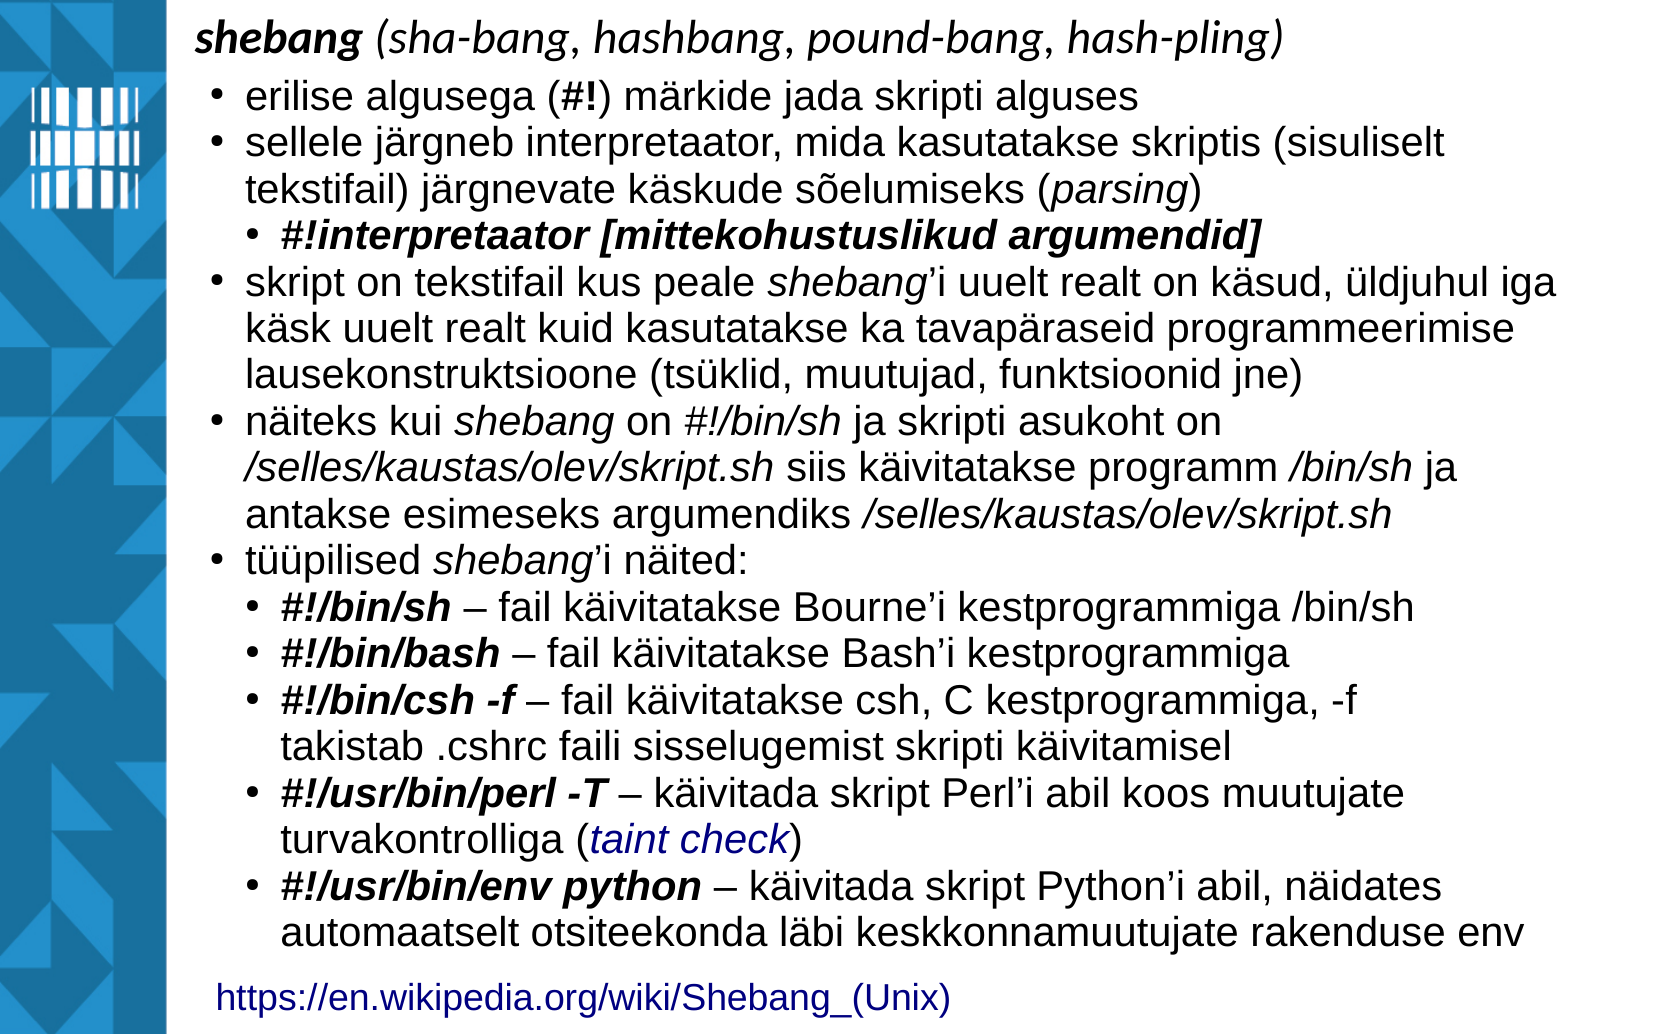

# shebang (sha-bang, hashbang, pound-bang, hash-pling)
erilise algusega (#!) märkide jada skripti alguses
sellele järgneb interpretaator, mida kasutatakse skriptis (sisuliselt tekstifail) järgnevate käskude sõelumiseks (parsing)
#!interpretaator [mittekohustuslikud argumendid]
skript on tekstifail kus peale shebang’i uuelt realt on käsud, üldjuhul iga käsk uuelt realt kuid kasutatakse ka tavapäraseid programmeerimise lausekonstruktsioone (tsüklid, muutujad, funktsioonid jne)
näiteks kui shebang on #!/bin/sh ja skripti asukoht on /selles/kaustas/olev/skript.sh siis käivitatakse programm /bin/sh ja antakse esimeseks argumendiks /selles/kaustas/olev/skript.sh
tüüpilised shebang’i näited:
#!/bin/sh – fail käivitatakse Bourne’i kestprogrammiga /bin/sh
#!/bin/bash – fail käivitatakse Bash’i kestprogrammiga
#!/bin/csh -f – fail käivitatakse csh, C kestprogrammiga, -f takistab .cshrc faili sisselugemist skripti käivitamisel
#!/usr/bin/perl -T – käivitada skript Perl’i abil koos muutujate turvakontrolliga (taint check)
#!/usr/bin/env python – käivitada skript Python’i abil, näidates automaatselt otsiteekonda läbi keskkonnamuutujate rakenduse env
https://en.wikipedia.org/wiki/Shebang_(Unix)